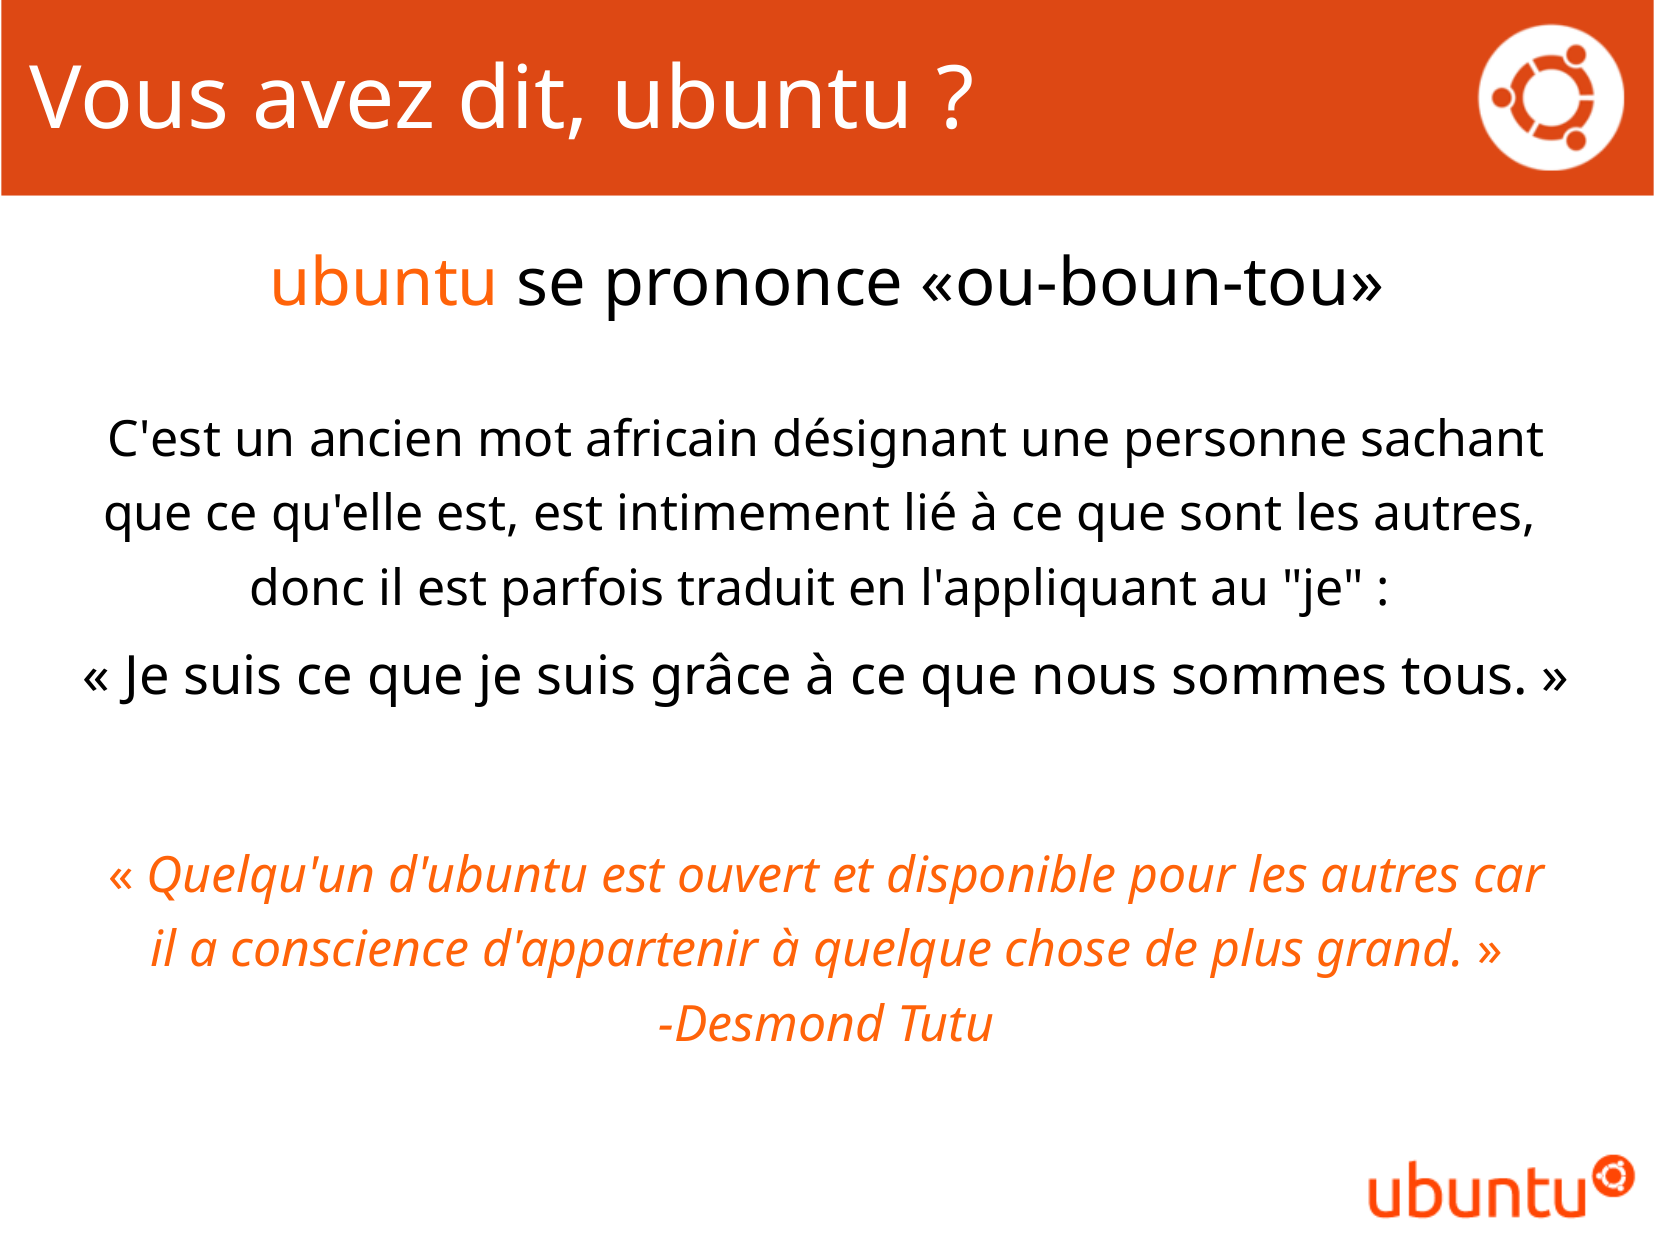

Vous avez dit, ubuntu ?
# ubuntu se prononce «ou-boun-tou»
C'est un ancien mot africain désignant une personne sachant
que ce qu'elle est, est intimement lié à ce que sont les autres,
donc il est parfois traduit en l'appliquant au "je" :
« Je suis ce que je suis grâce à ce que nous sommes tous. »
« Quelqu'un d'ubuntu est ouvert et disponible pour les autres car
il a conscience d'appartenir à quelque chose de plus grand. »
-Desmond Tutu